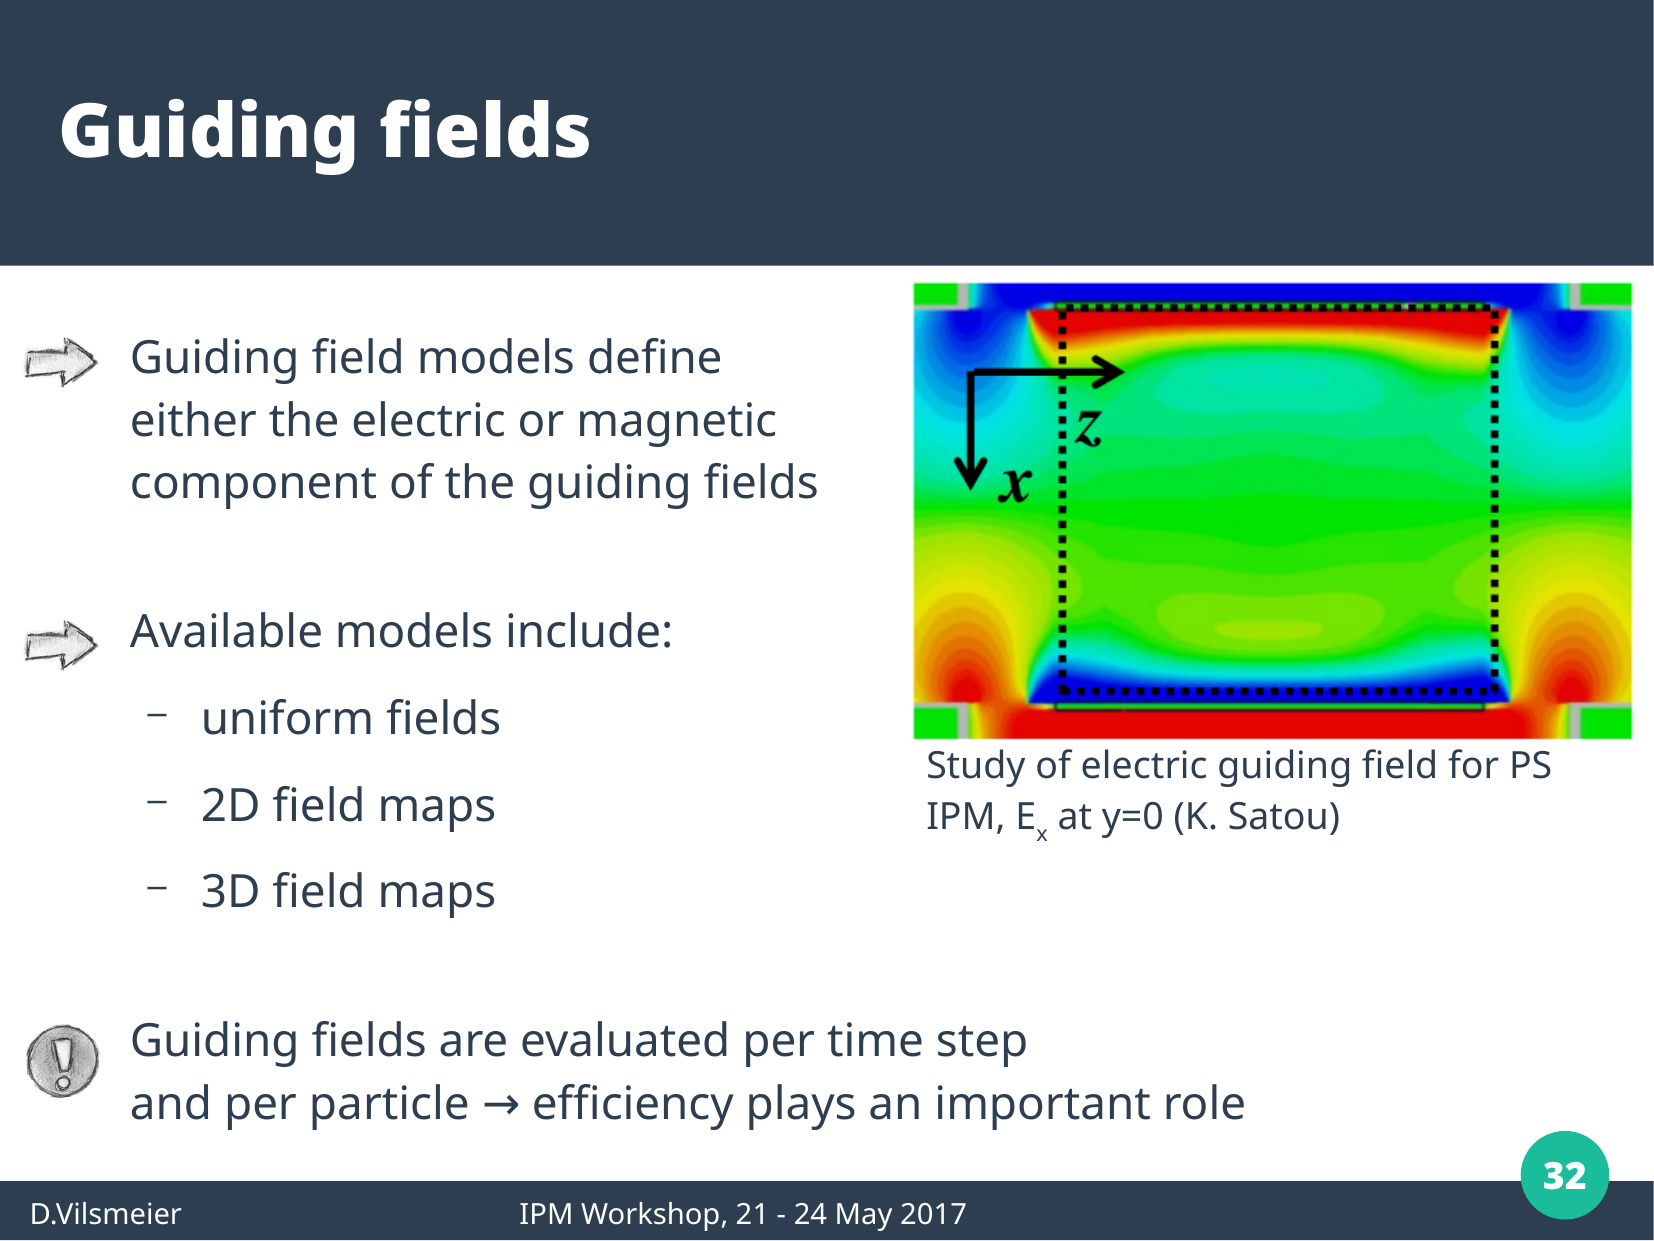

# Guiding fields
Guiding field models define
either the electric or magnetic
component of the guiding fields
Available models include:
uniform fields
2D field maps
3D field maps
Guiding fields are evaluated per time step
and per particle → efficiency plays an important role
Study of electric guiding field for PS IPM, Ex at y=0 (K. Satou)
32
D.Vilsmeier IPM Workshop, 21 - 24 May 2017